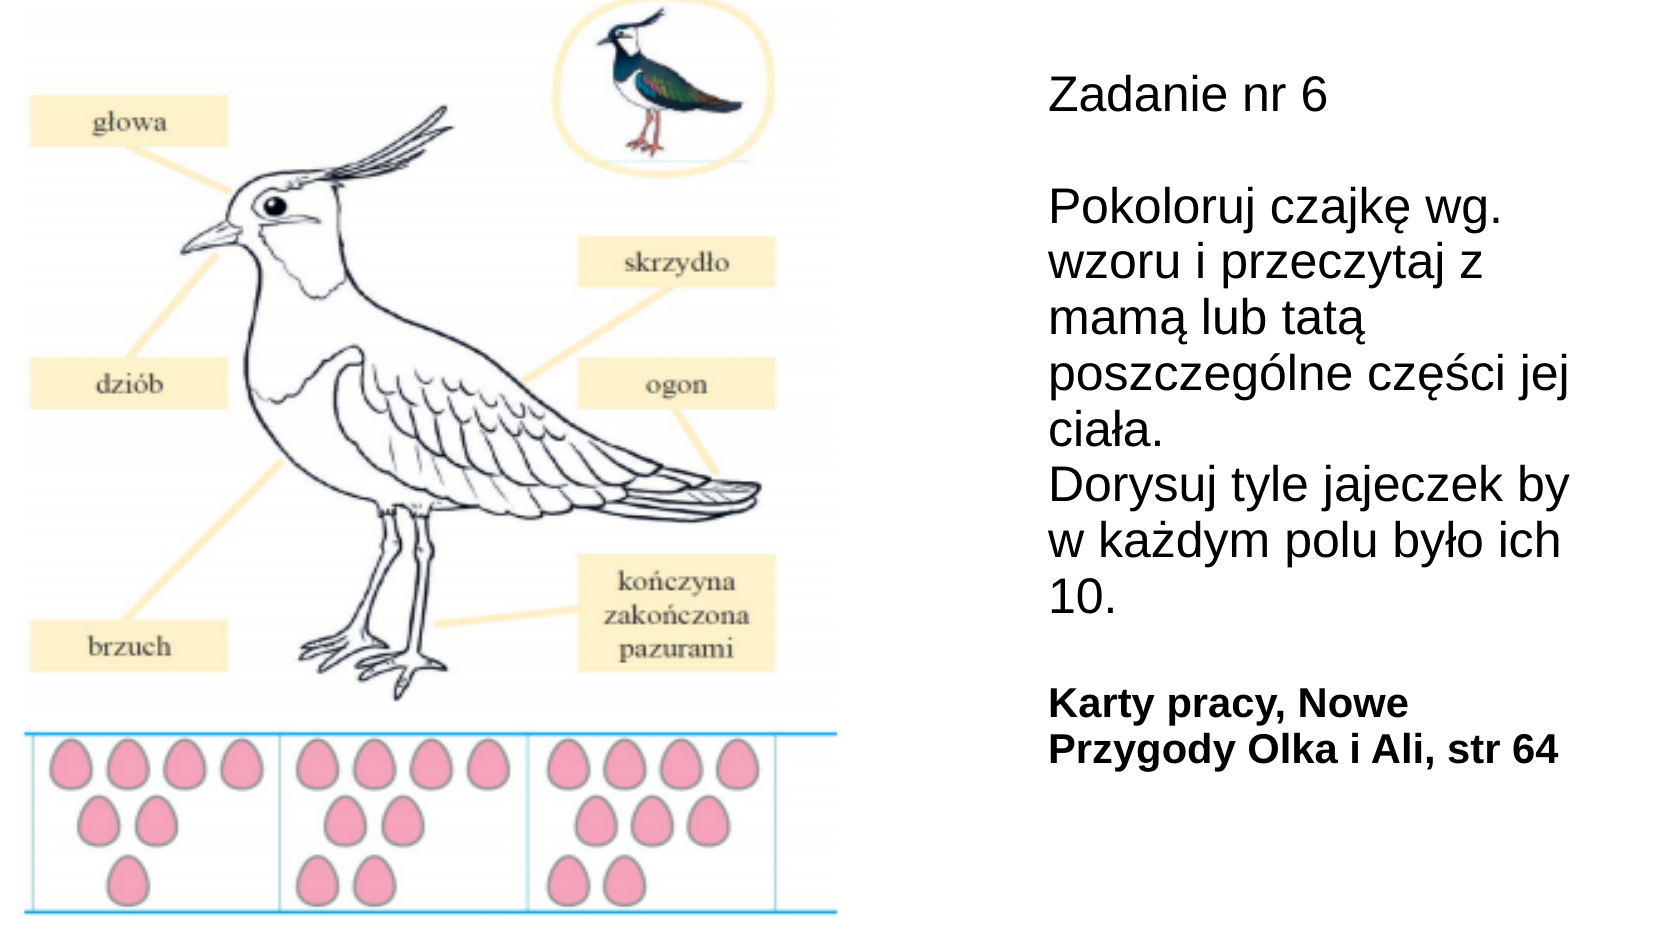

Zadanie nr 6
Pokoloruj czajkę wg. wzoru i przeczytaj z mamą lub tatą poszczególne części jej ciała.
Dorysuj tyle jajeczek by w każdym polu było ich 10.
Karty pracy, Nowe Przygody Olka i Ali, str 64